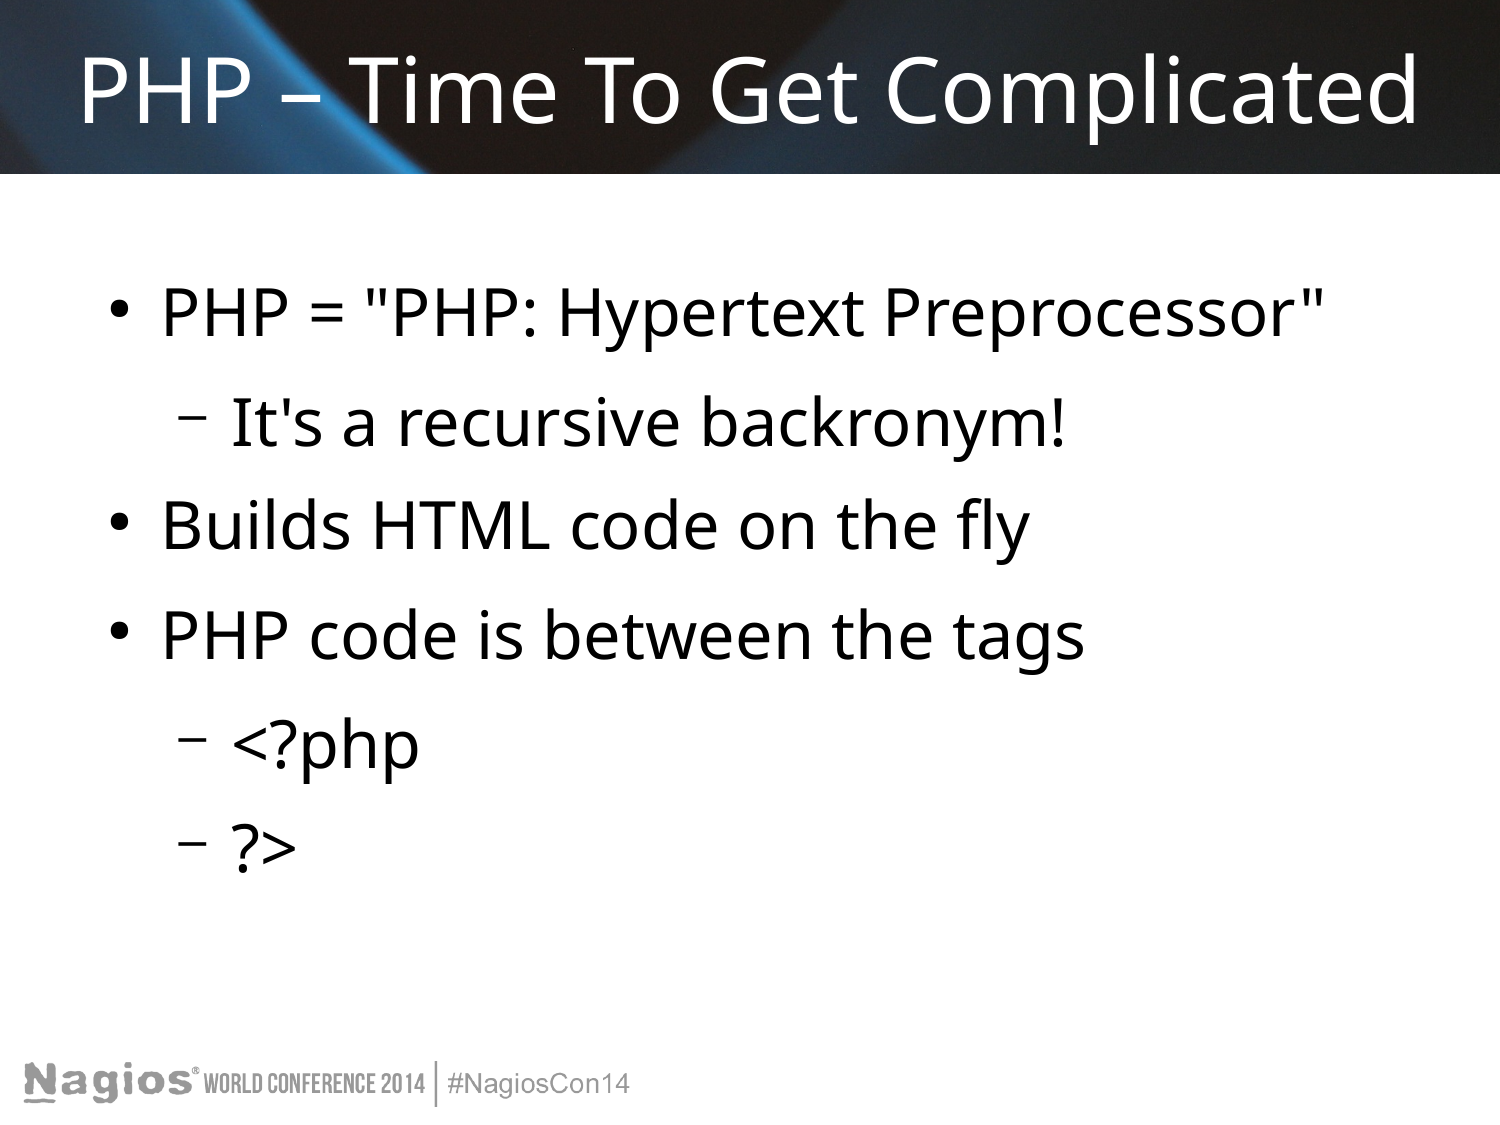

# PHP – Time To Get Complicated
PHP = "PHP: Hypertext Preprocessor"
It's a recursive backronym!
Builds HTML code on the fly
PHP code is between the tags
<?php
?>